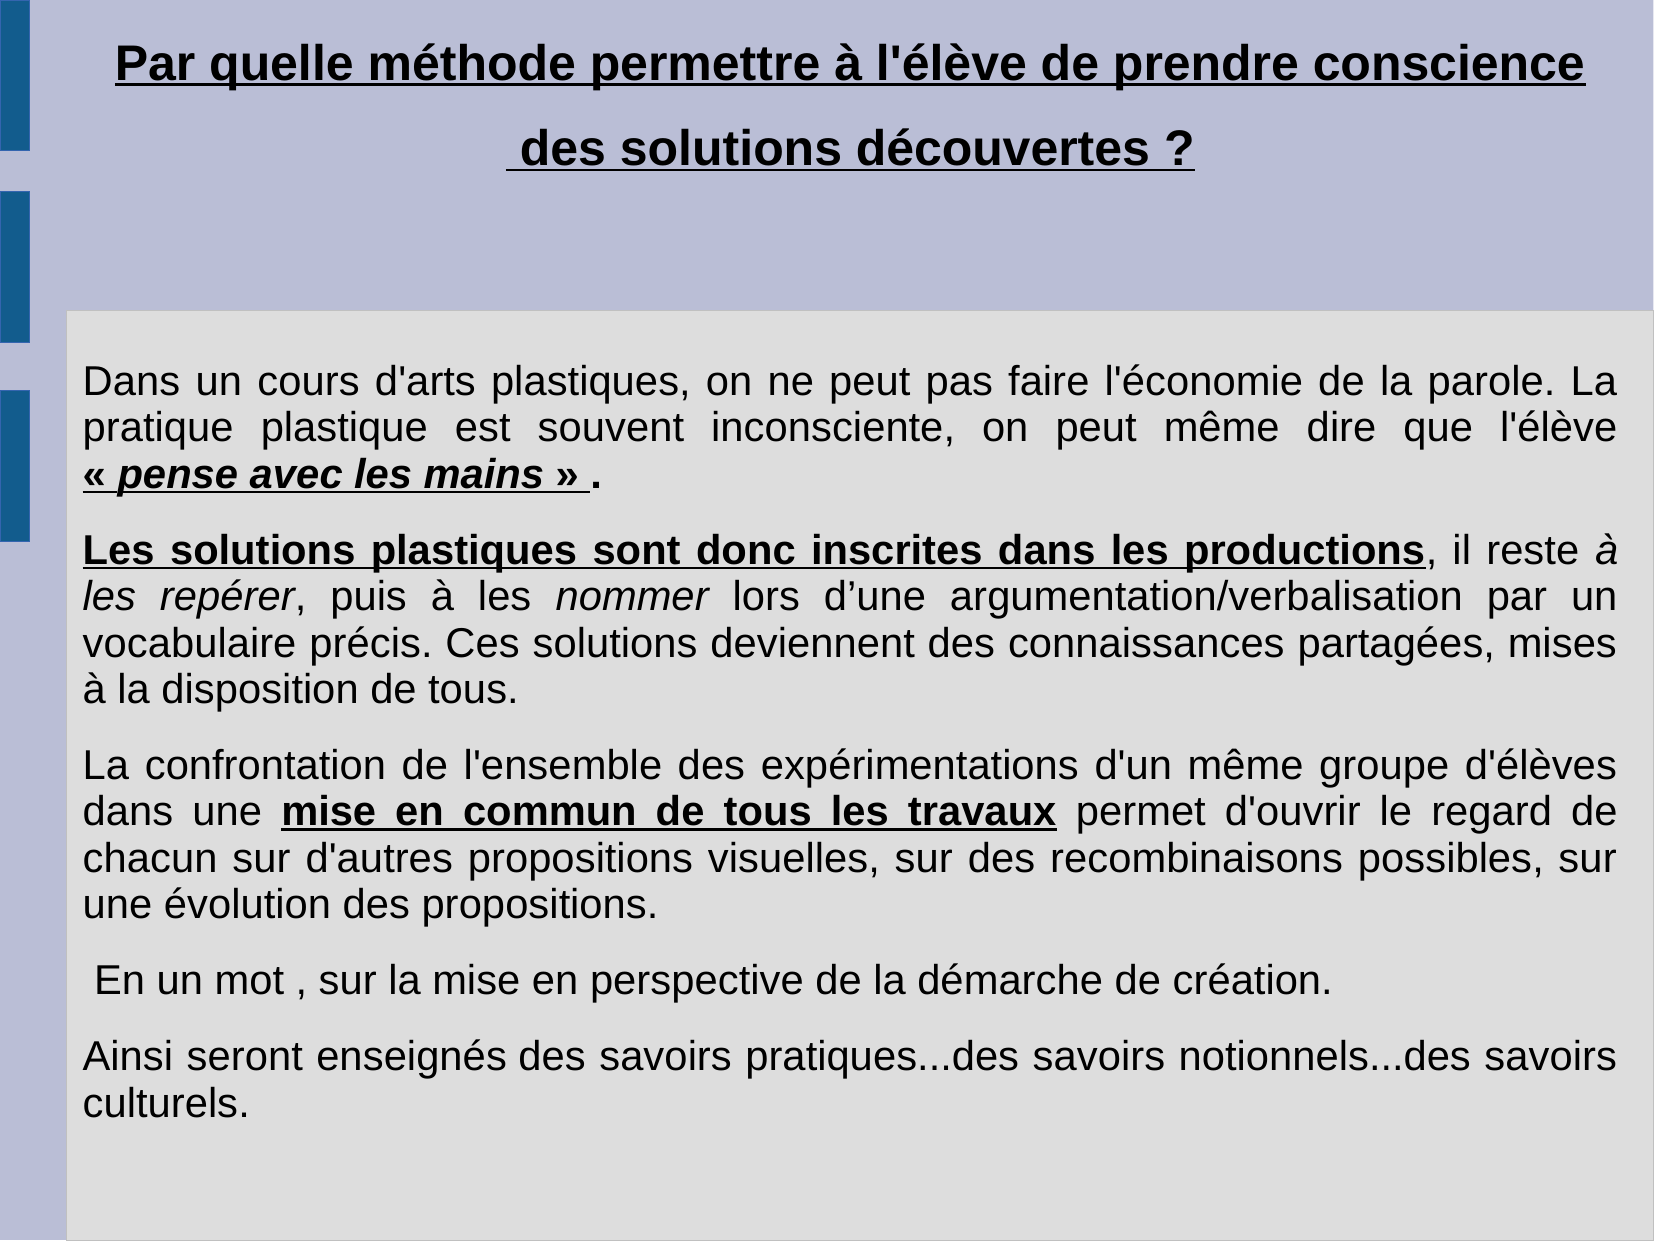

# Par quelle méthode permettre à l'élève de prendre conscience
 des solutions découvertes ?
Dans un cours d'arts plastiques, on ne peut pas faire l'économie de la parole. La pratique plastique est souvent inconsciente, on peut même dire que l'élève « pense avec les mains » .
Les solutions plastiques sont donc inscrites dans les productions, il reste à les repérer, puis à les nommer lors d’une argumentation/verbalisation par un vocabulaire précis. Ces solutions deviennent des connaissances partagées, mises à la disposition de tous.
La confrontation de l'ensemble des expérimentations d'un même groupe d'élèves dans une mise en commun de tous les travaux permet d'ouvrir le regard de chacun sur d'autres propositions visuelles, sur des recombinaisons possibles, sur une évolution des propositions.
 En un mot , sur la mise en perspective de la démarche de création.
Ainsi seront enseignés des savoirs pratiques...des savoirs notionnels...des savoirs culturels.